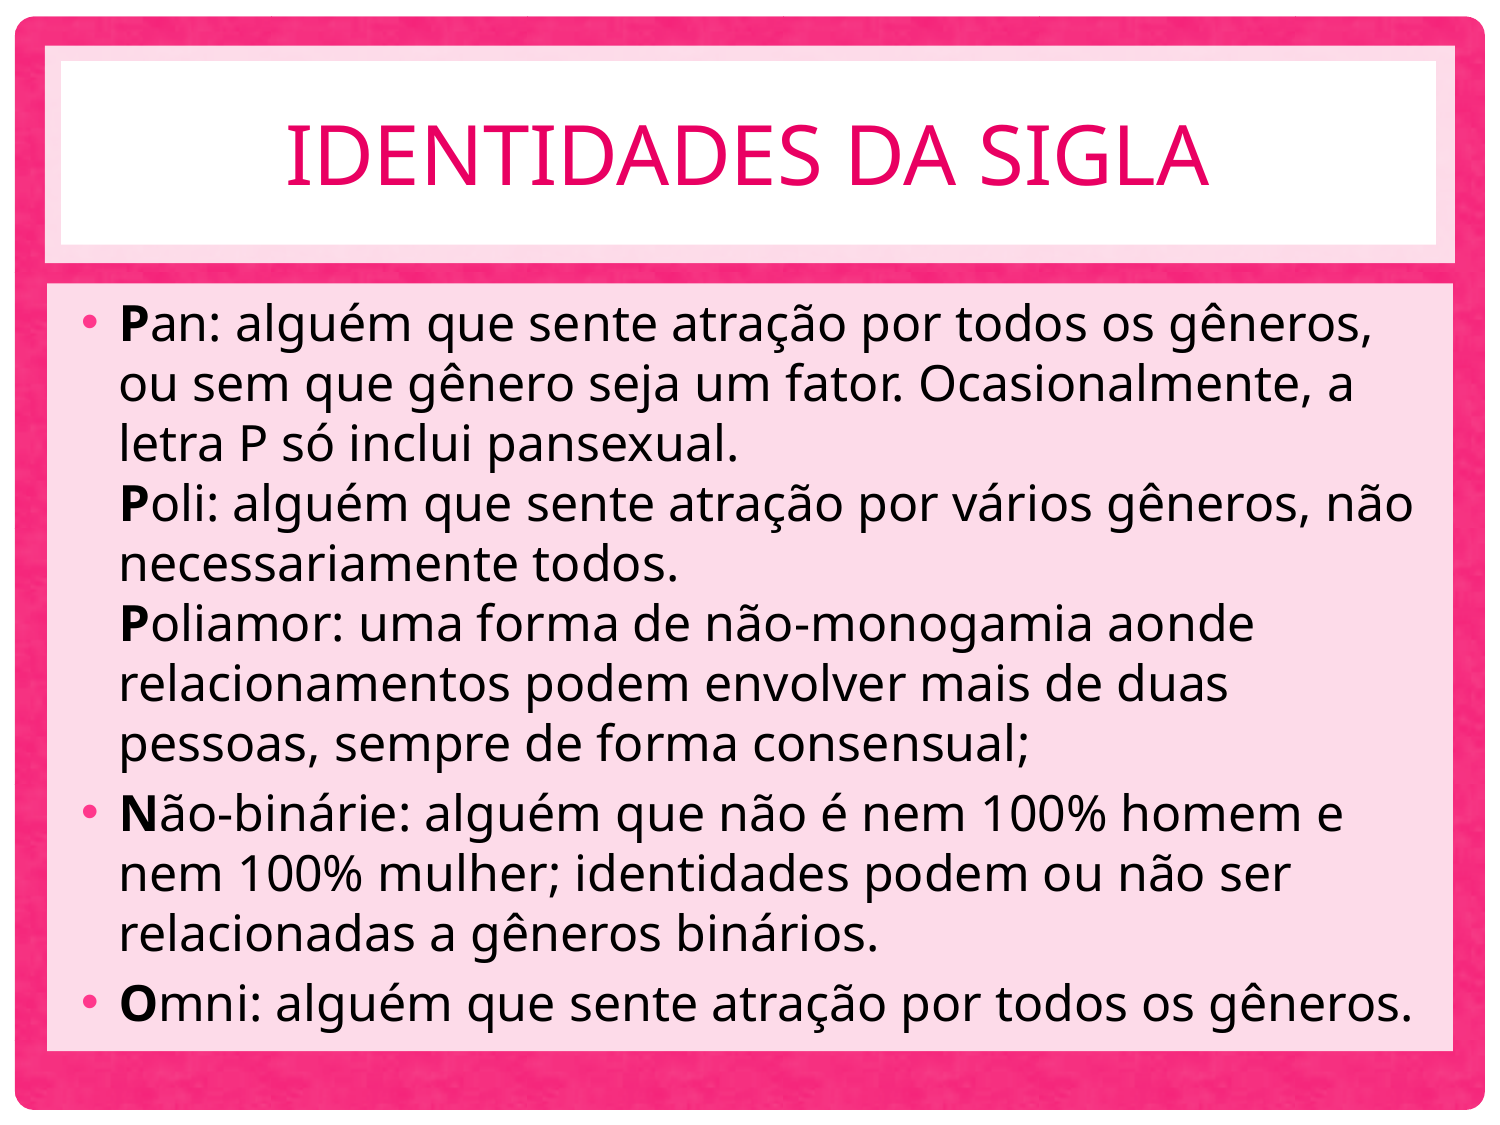

# Identidades da sigla
Pan: alguém que sente atração por todos os gêneros, ou sem que gênero seja um fator. Ocasionalmente, a letra P só inclui pansexual.
Poli: alguém que sente atração por vários gêneros, não necessariamente todos.
Poliamor: uma forma de não-monogamia aonde relacionamentos podem envolver mais de duas pessoas, sempre de forma consensual;
Não-binárie: alguém que não é nem 100% homem e nem 100% mulher; identidades podem ou não ser relacionadas a gêneros binários.
Omni: alguém que sente atração por todos os gêneros.